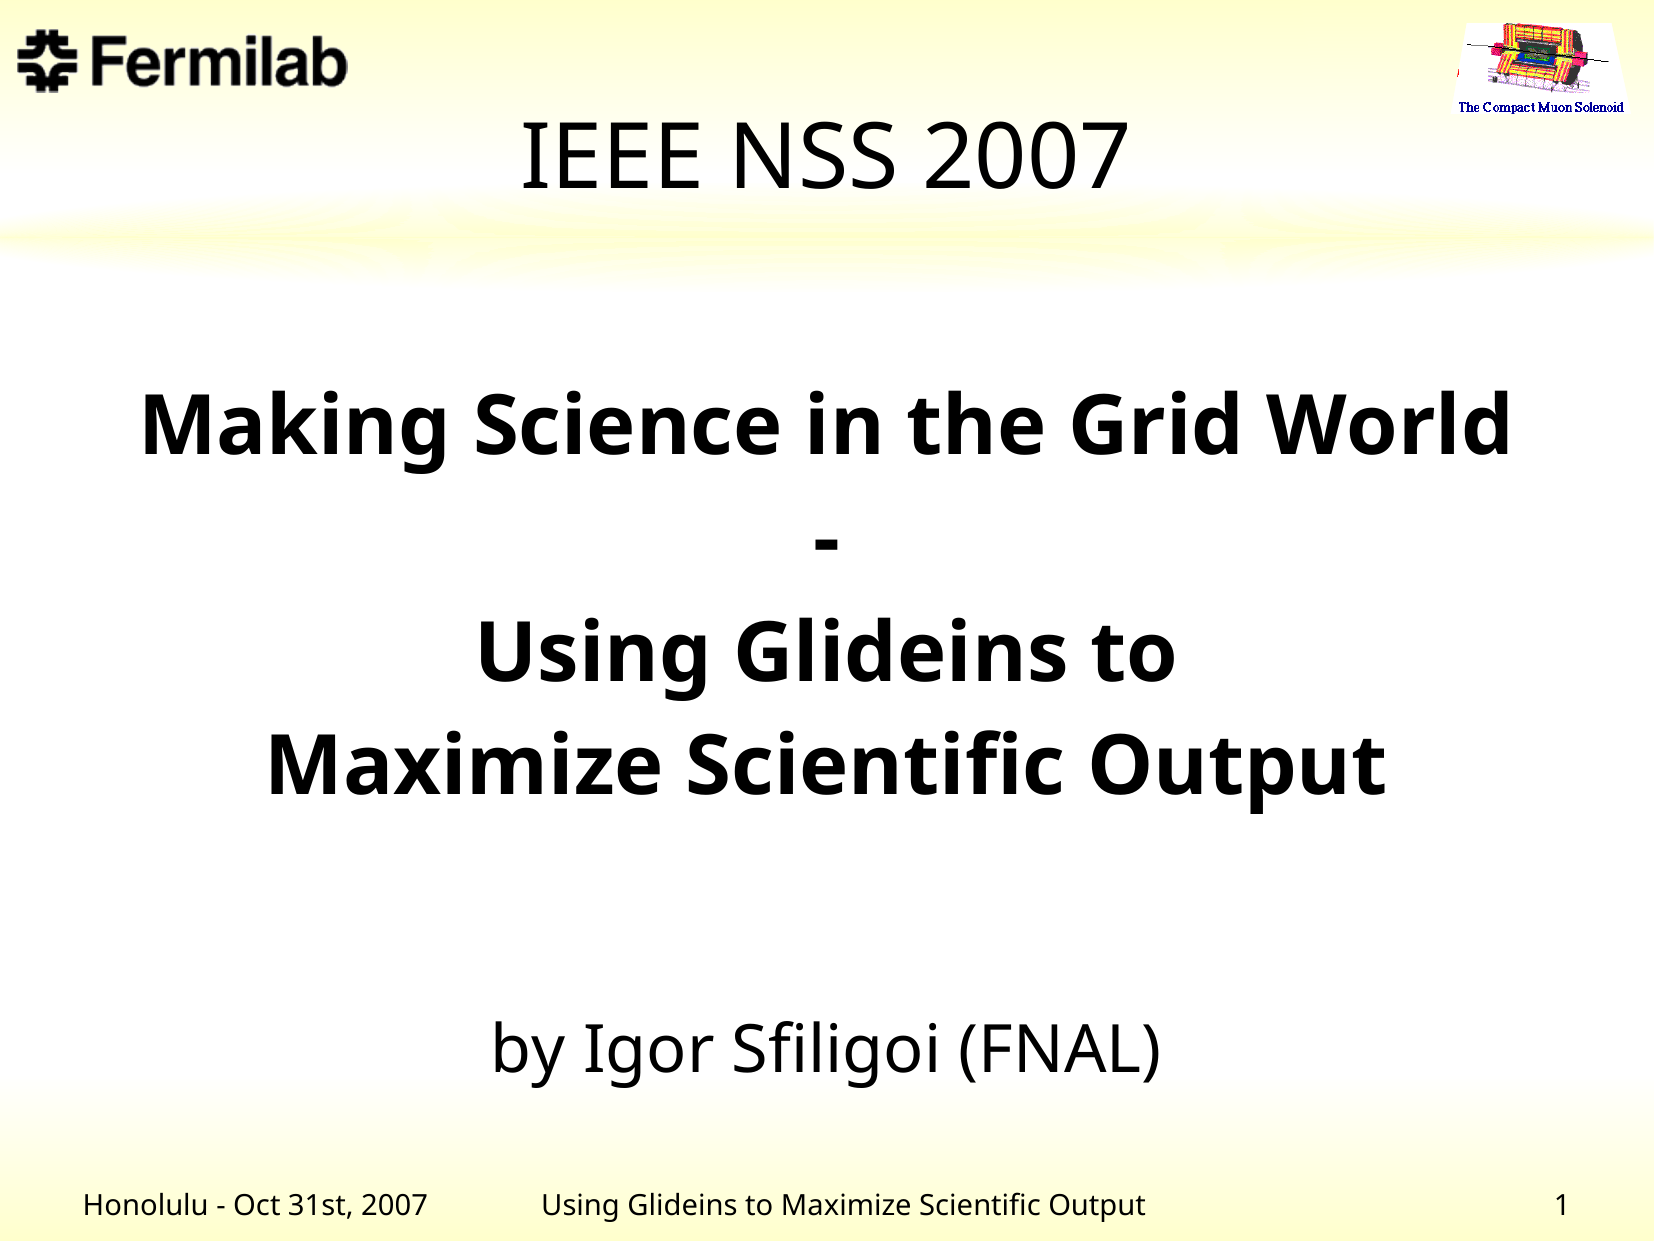

# IEEE NSS 2007
Making Science in the Grid World
-
 Using Glideins to
Maximize Scientific Output
by Igor Sfiligoi (FNAL)
Using Glideins to Maximize Scientific Output
Honolulu - Oct 31st, 2007
1